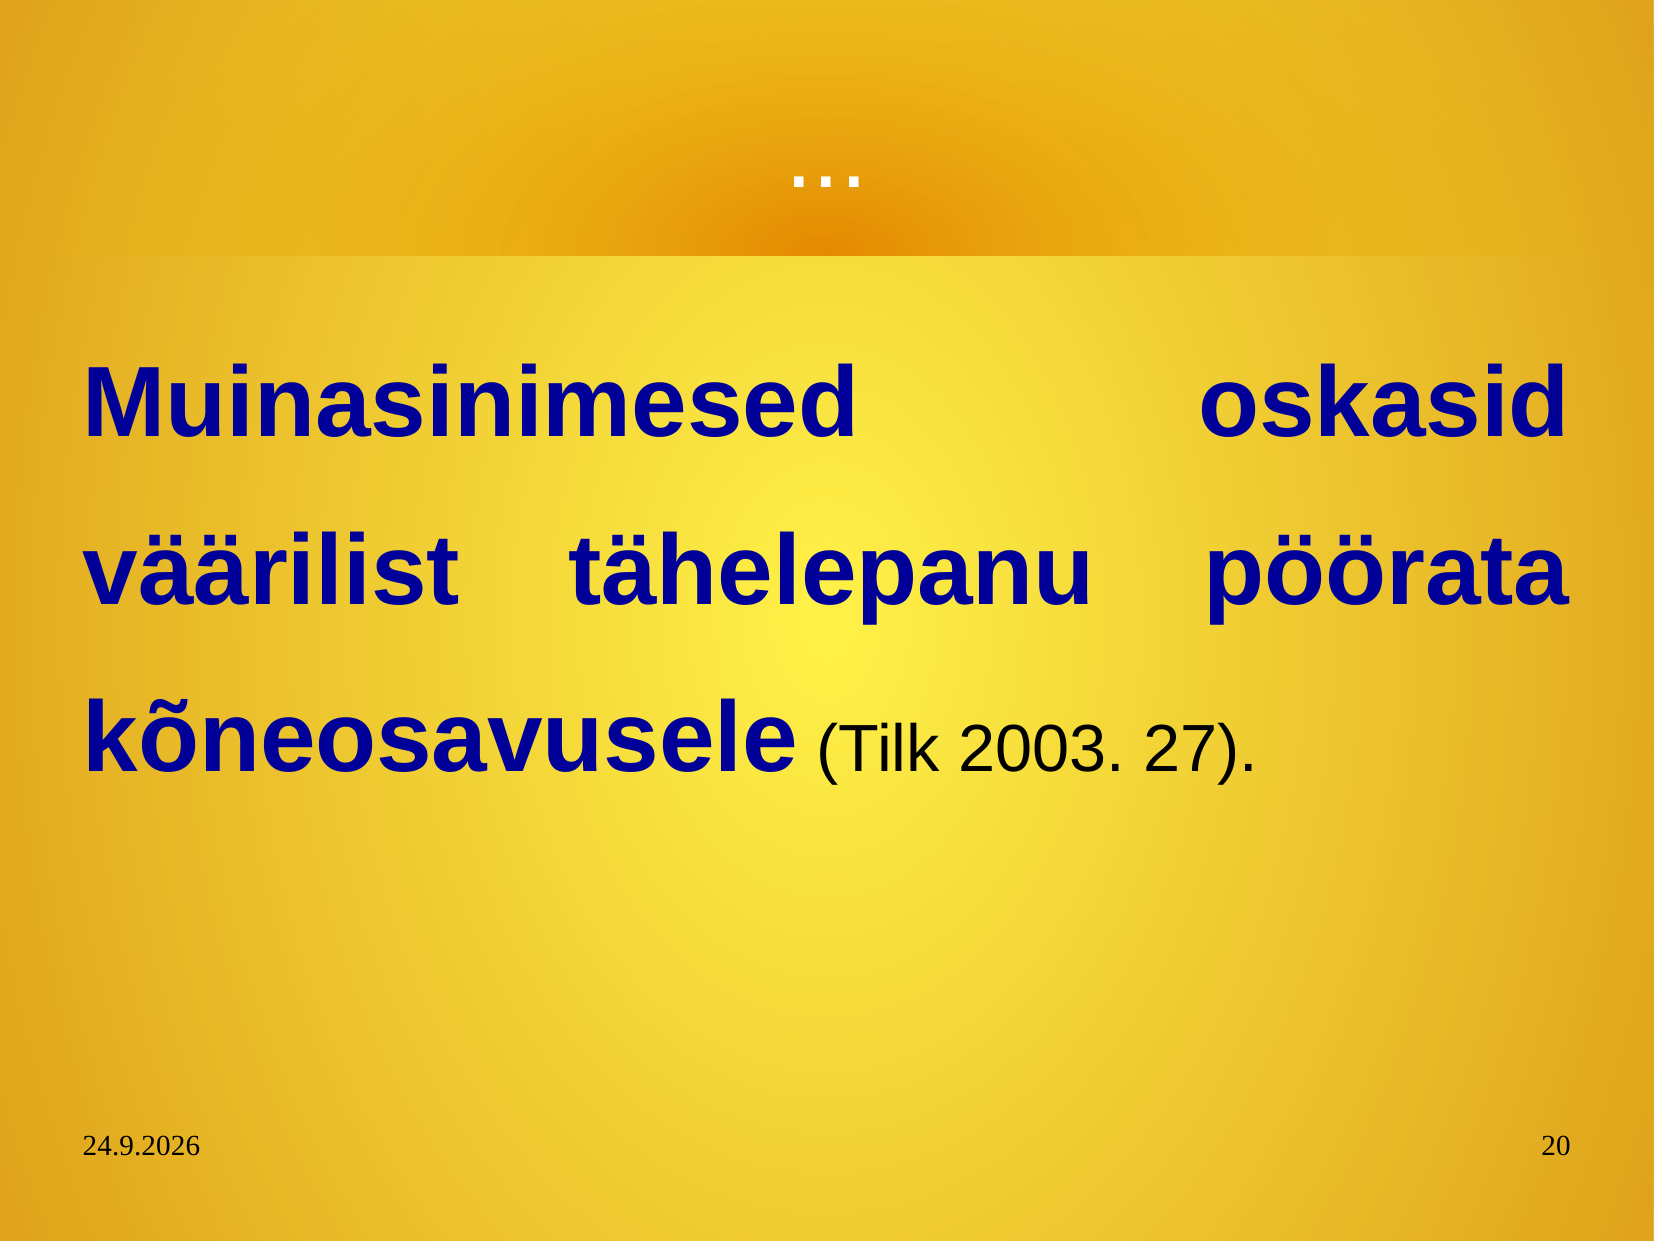

# ...
Muinasinimesed oskasid väärilist tähelepanu pöörata kõneosavusele (Tilk 2003. 27).
20